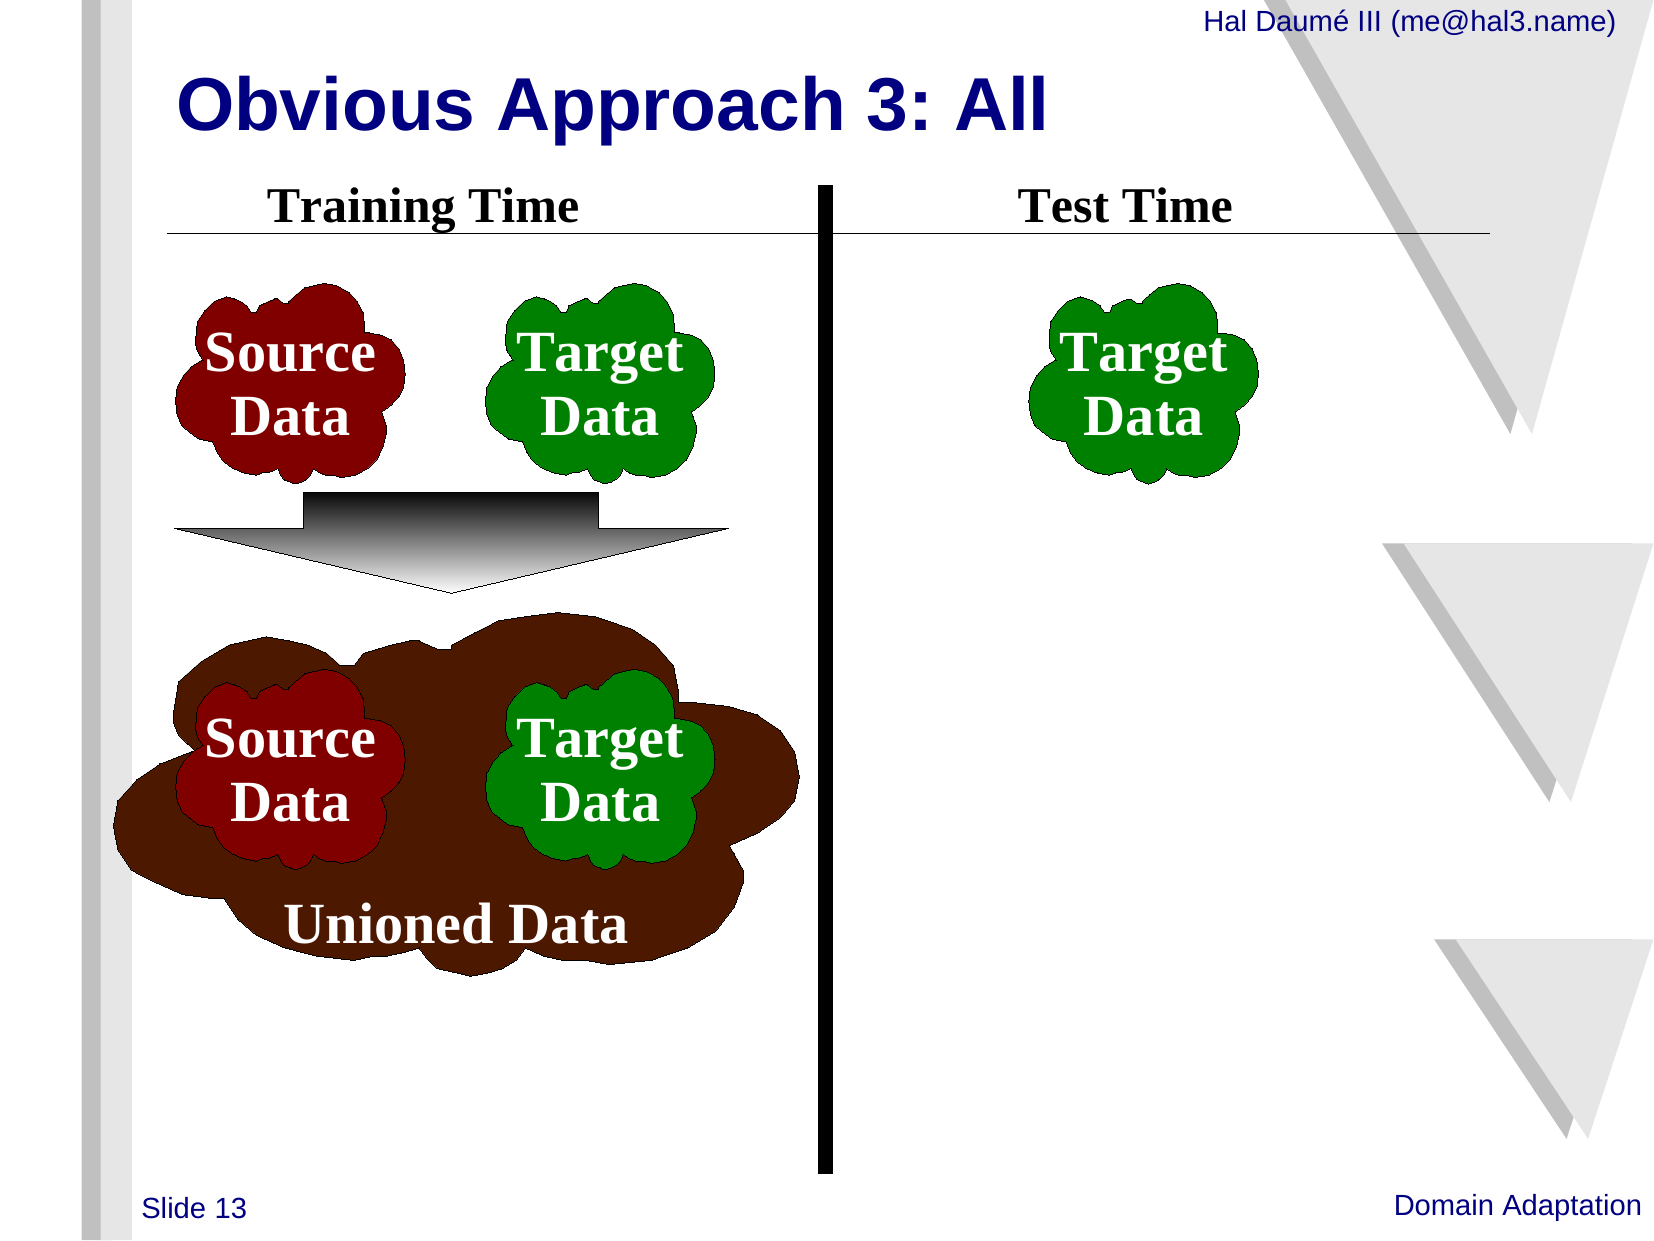

# Obvious Approach 3: All
Training Time
Test Time
Source
Data
Target
Data
Target
Data
Unioned Data
Source
Data
Target
Data